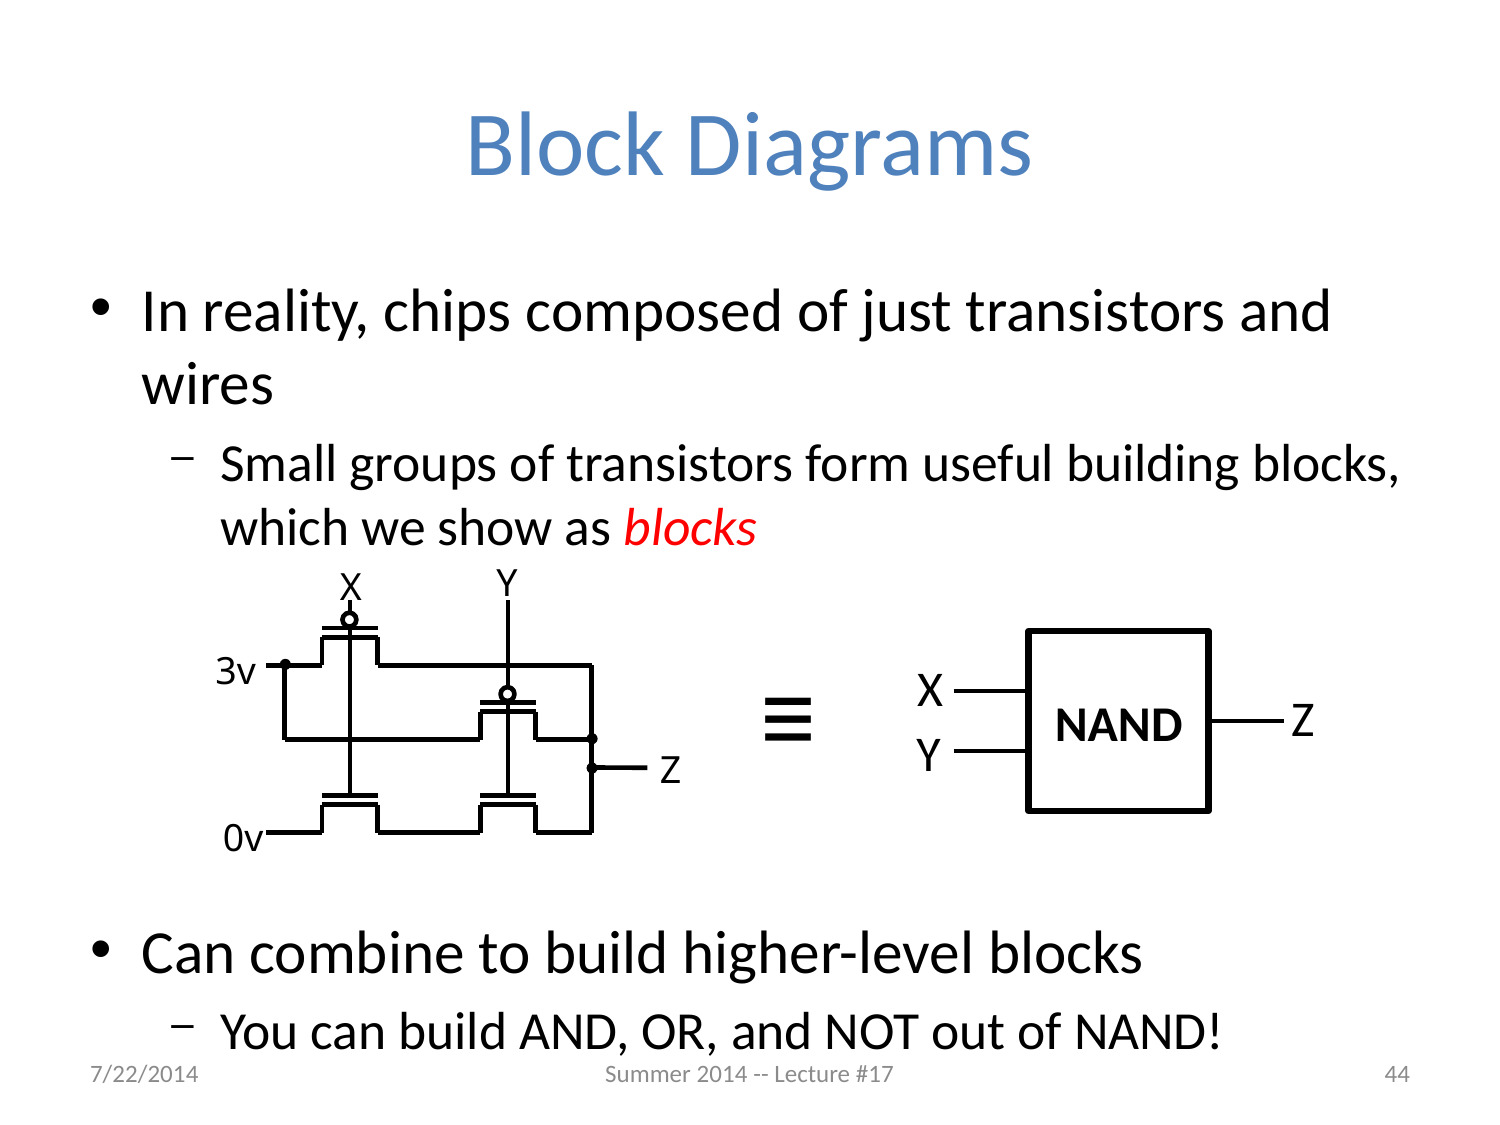

# Block Diagrams
In reality, chips composed of just transistors and wires
Small groups of transistors form useful building blocks, which we show as blocks
Can combine to build higher-level blocks
You can build AND, OR, and NOT out of NAND!
Y
X
3v
Z
0v
NAND
X
Z
Y
≡
7/22/2014
Summer 2014 -- Lecture #17